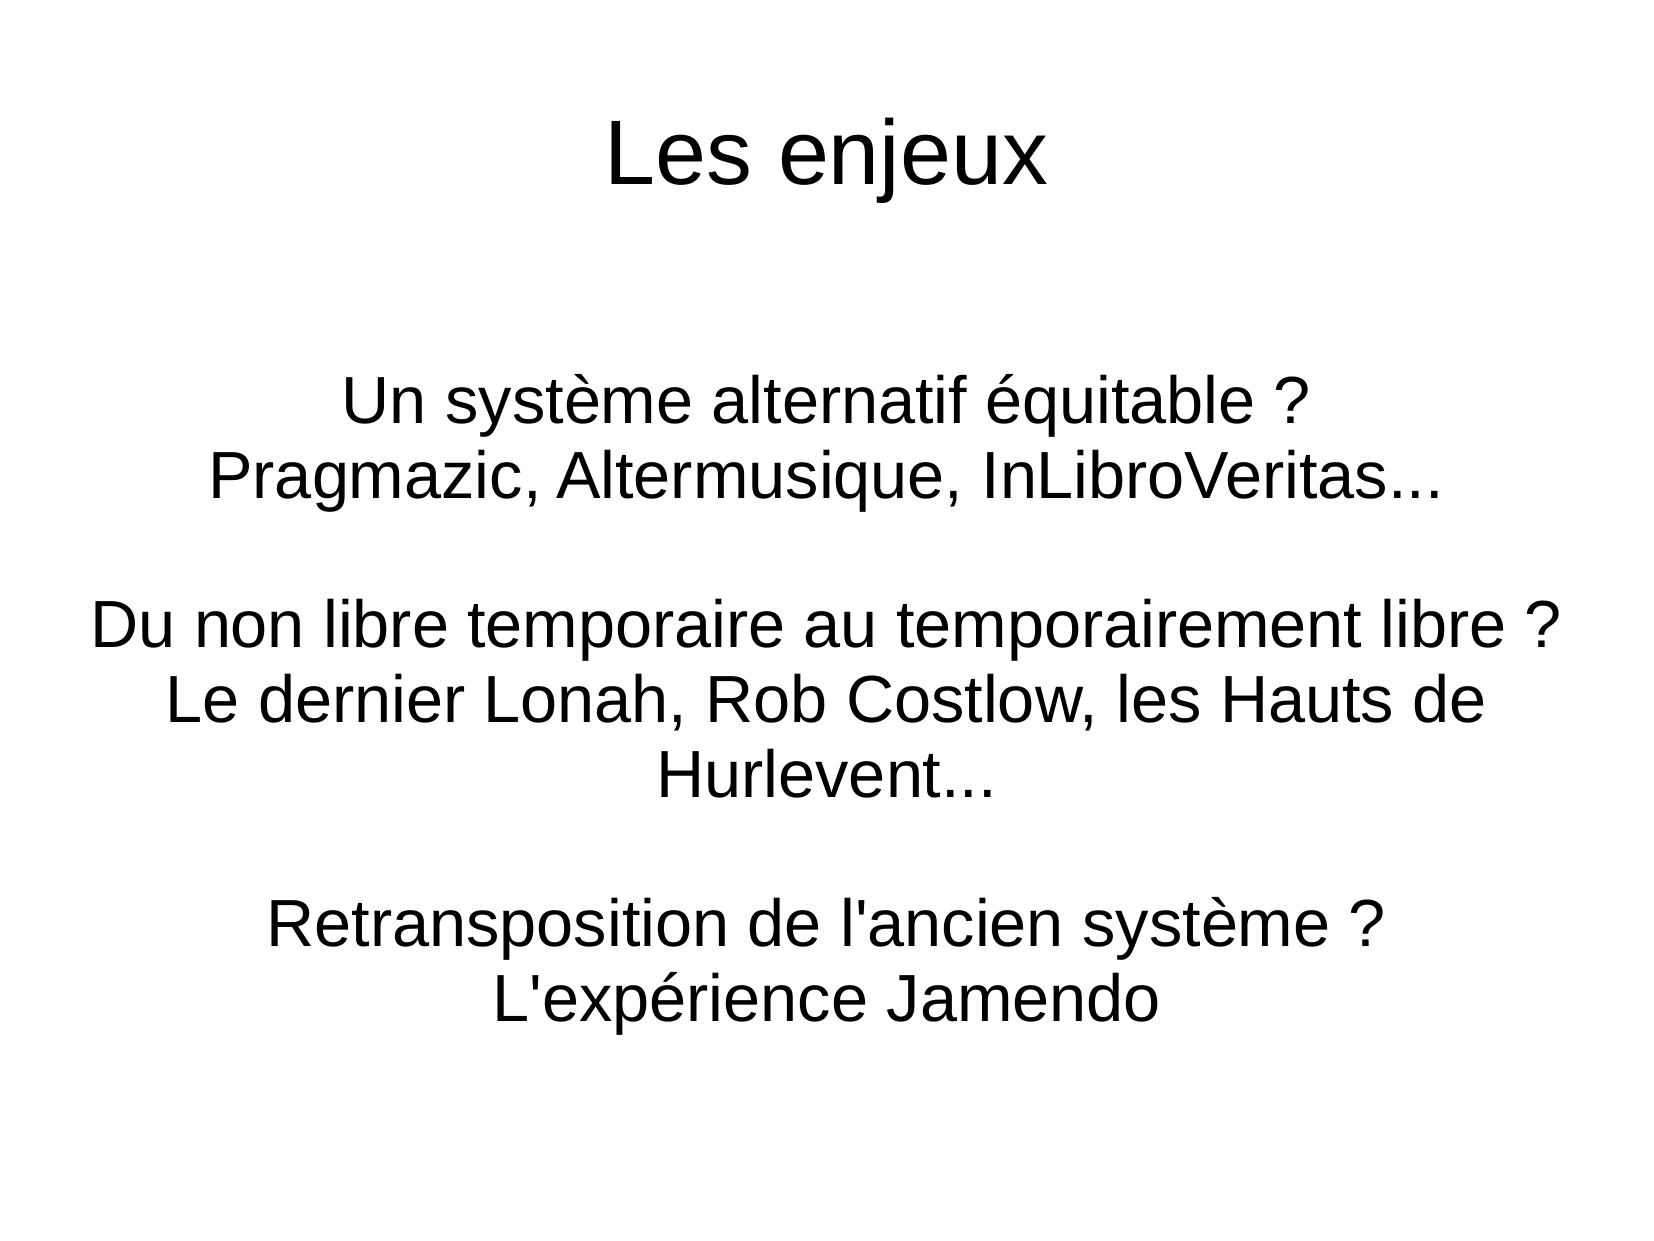

# Les enjeux
Un système alternatif équitable ?
Pragmazic, Altermusique, InLibroVeritas...
Du non libre temporaire au temporairement libre ?
Le dernier Lonah, Rob Costlow, les Hauts de Hurlevent...
Retransposition de l'ancien système ?
L'expérience Jamendo